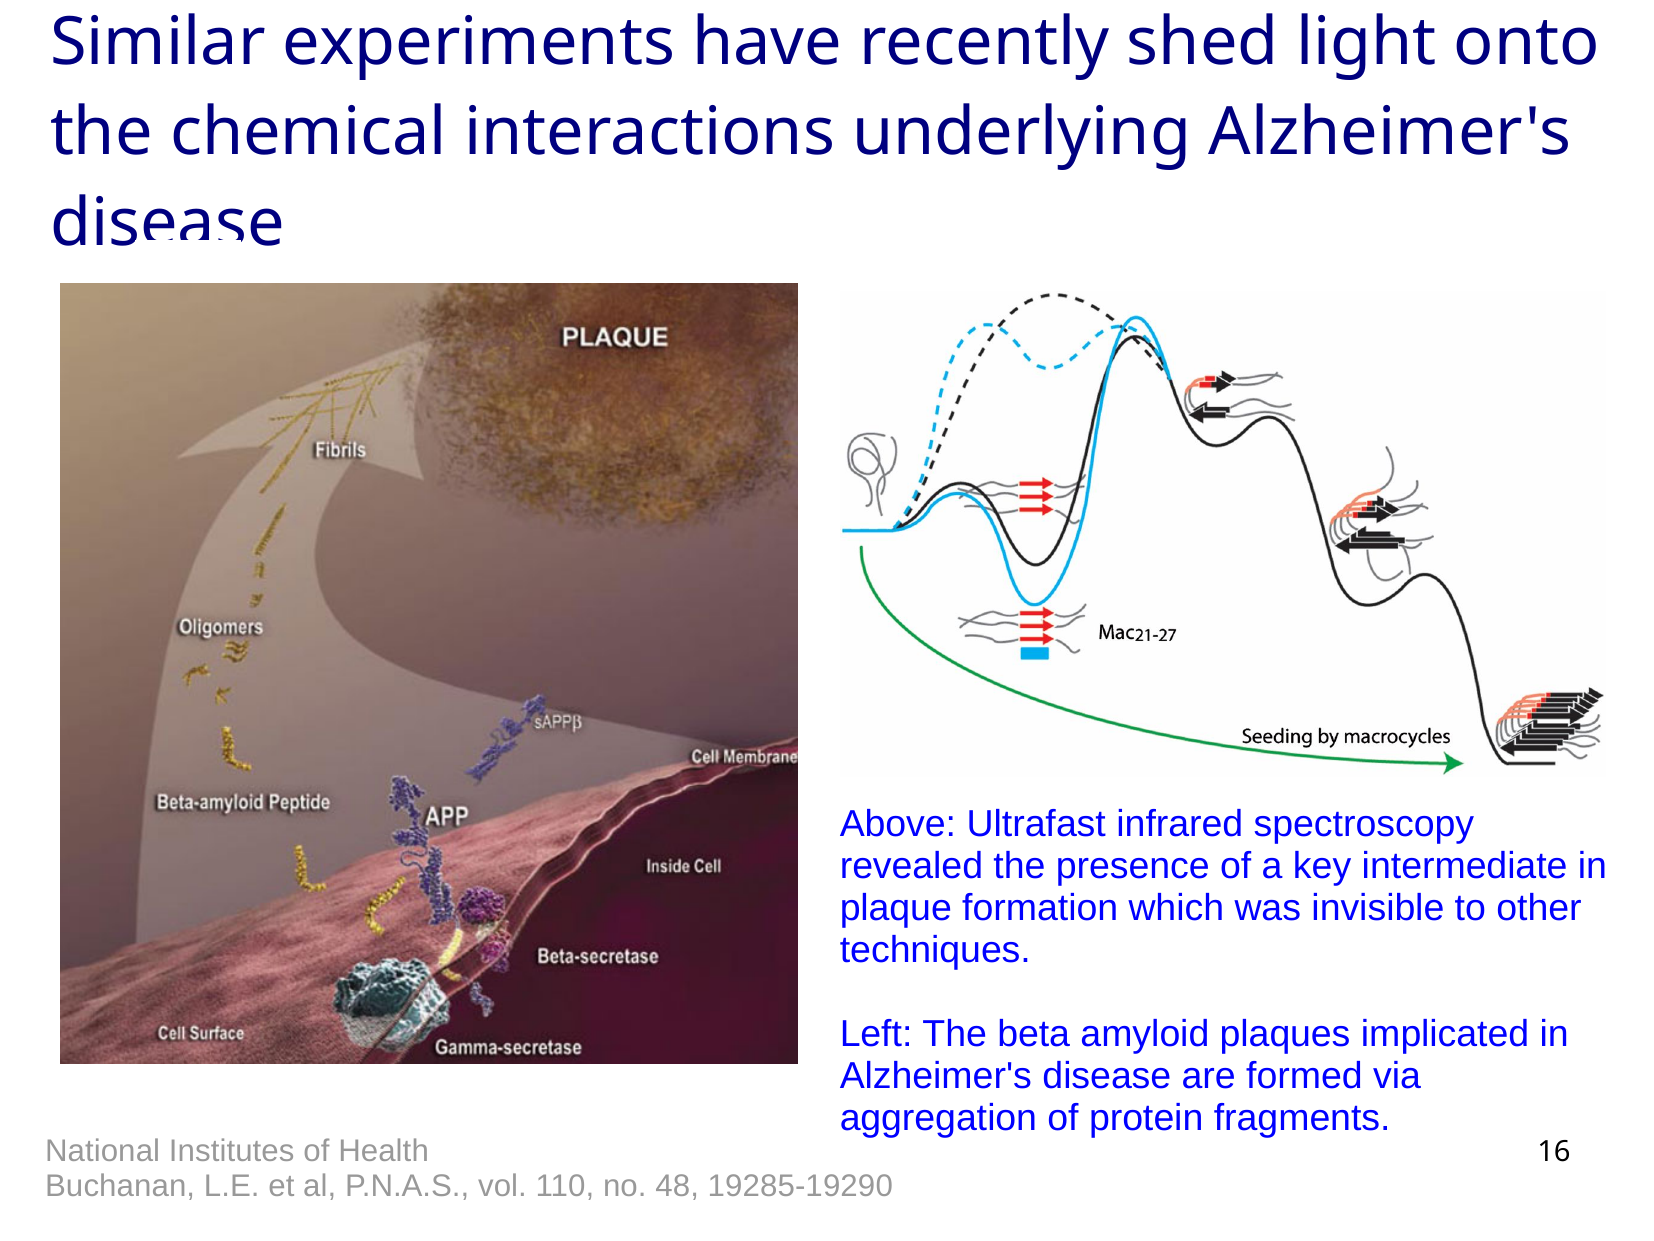

# Similar experiments have recently shed light onto the chemical interactions underlying Alzheimer's disease
Above: Ultrafast infrared spectroscopy revealed the presence of a key intermediate in plaque formation which was invisible to other techniques.
Left: The beta amyloid plaques implicated in Alzheimer's disease are formed via aggregation of protein fragments.
National Institutes of Health
Buchanan, L.E. et al, P.N.A.S., vol. 110, no. 48, 19285-19290
16